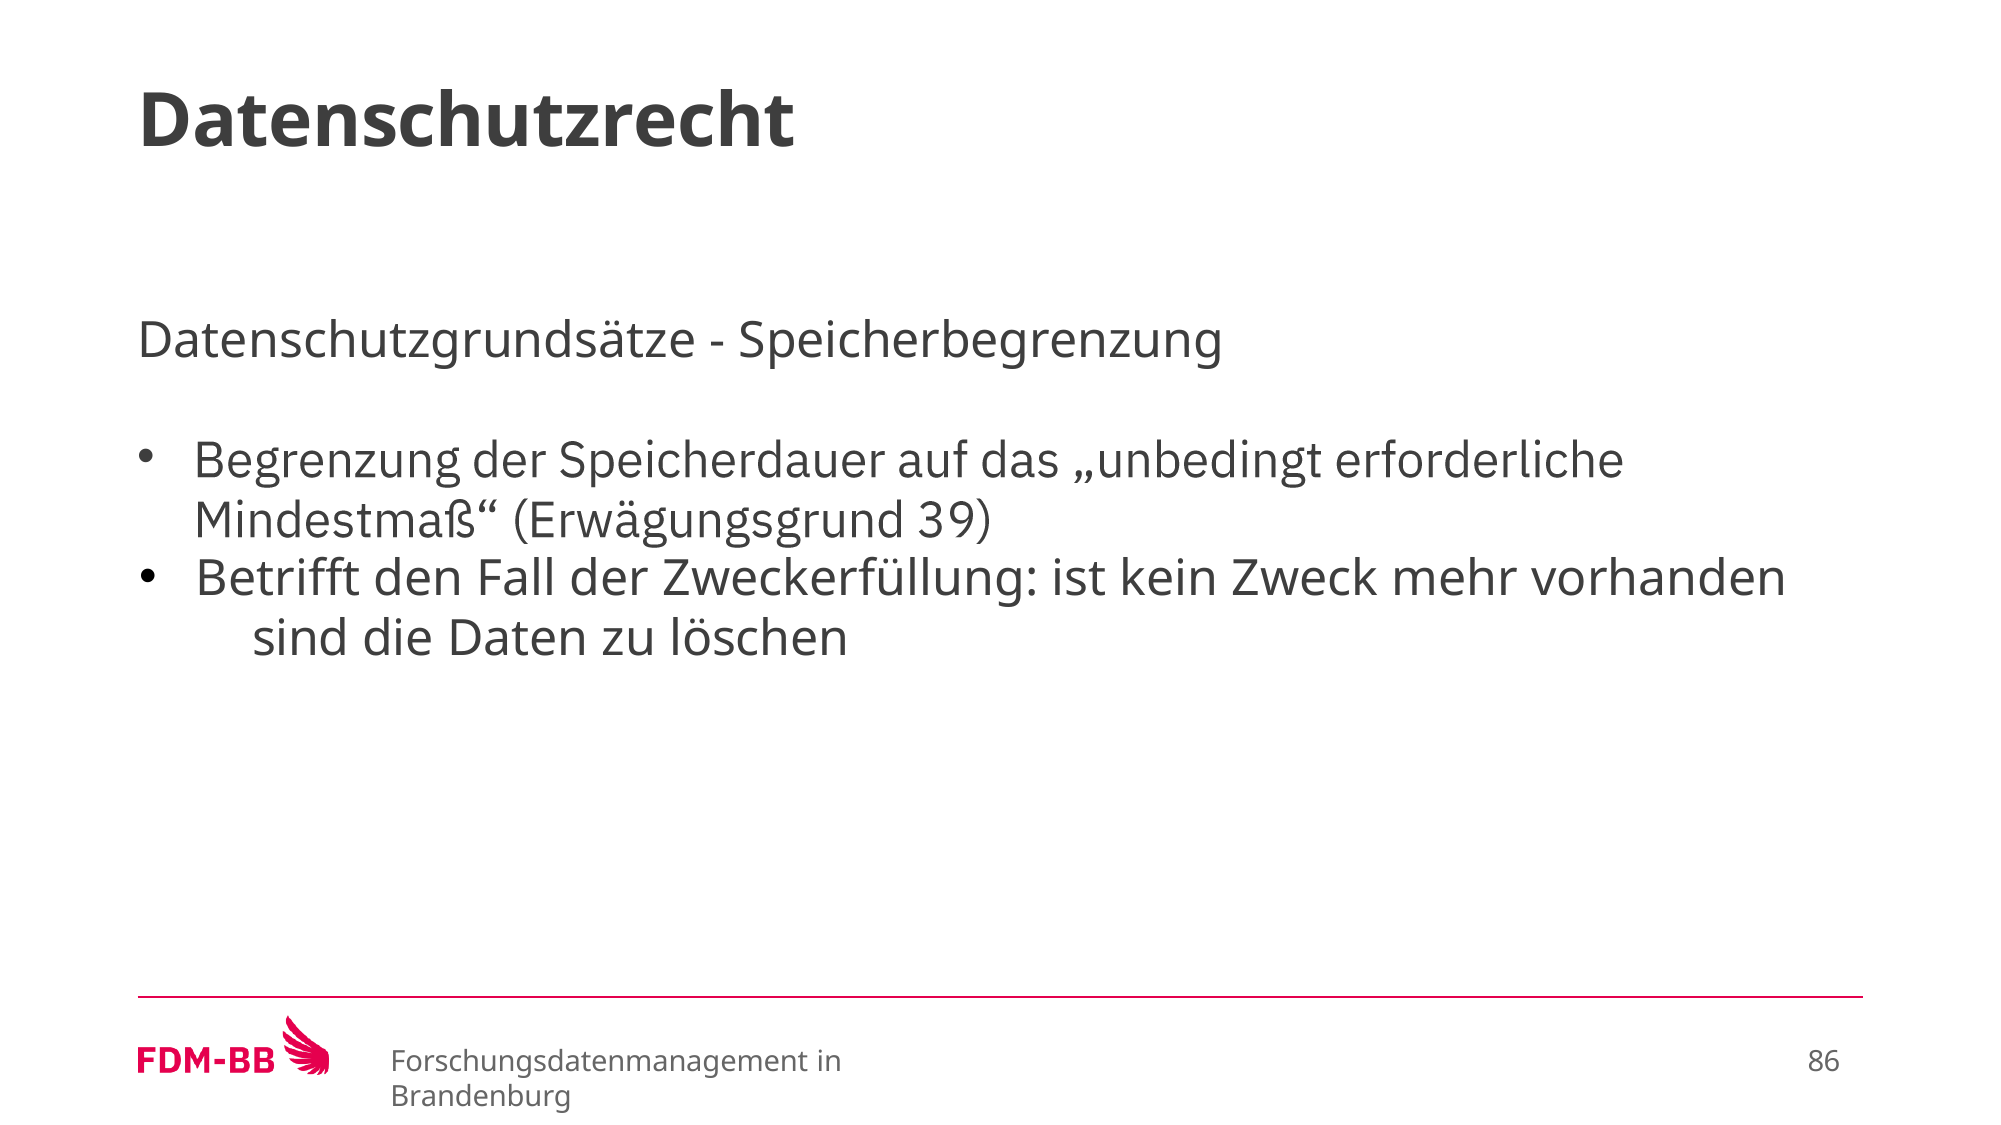

# Datenschutzrecht
Datenschutzgrundsätze - Speicherbegrenzung
•
Betrifft den Fall der Zweckerfüllung: ist kein Zweck mehr vorhanden sind die Daten zu löschen
Forschungsdatenmanagement in Brandenburg
86